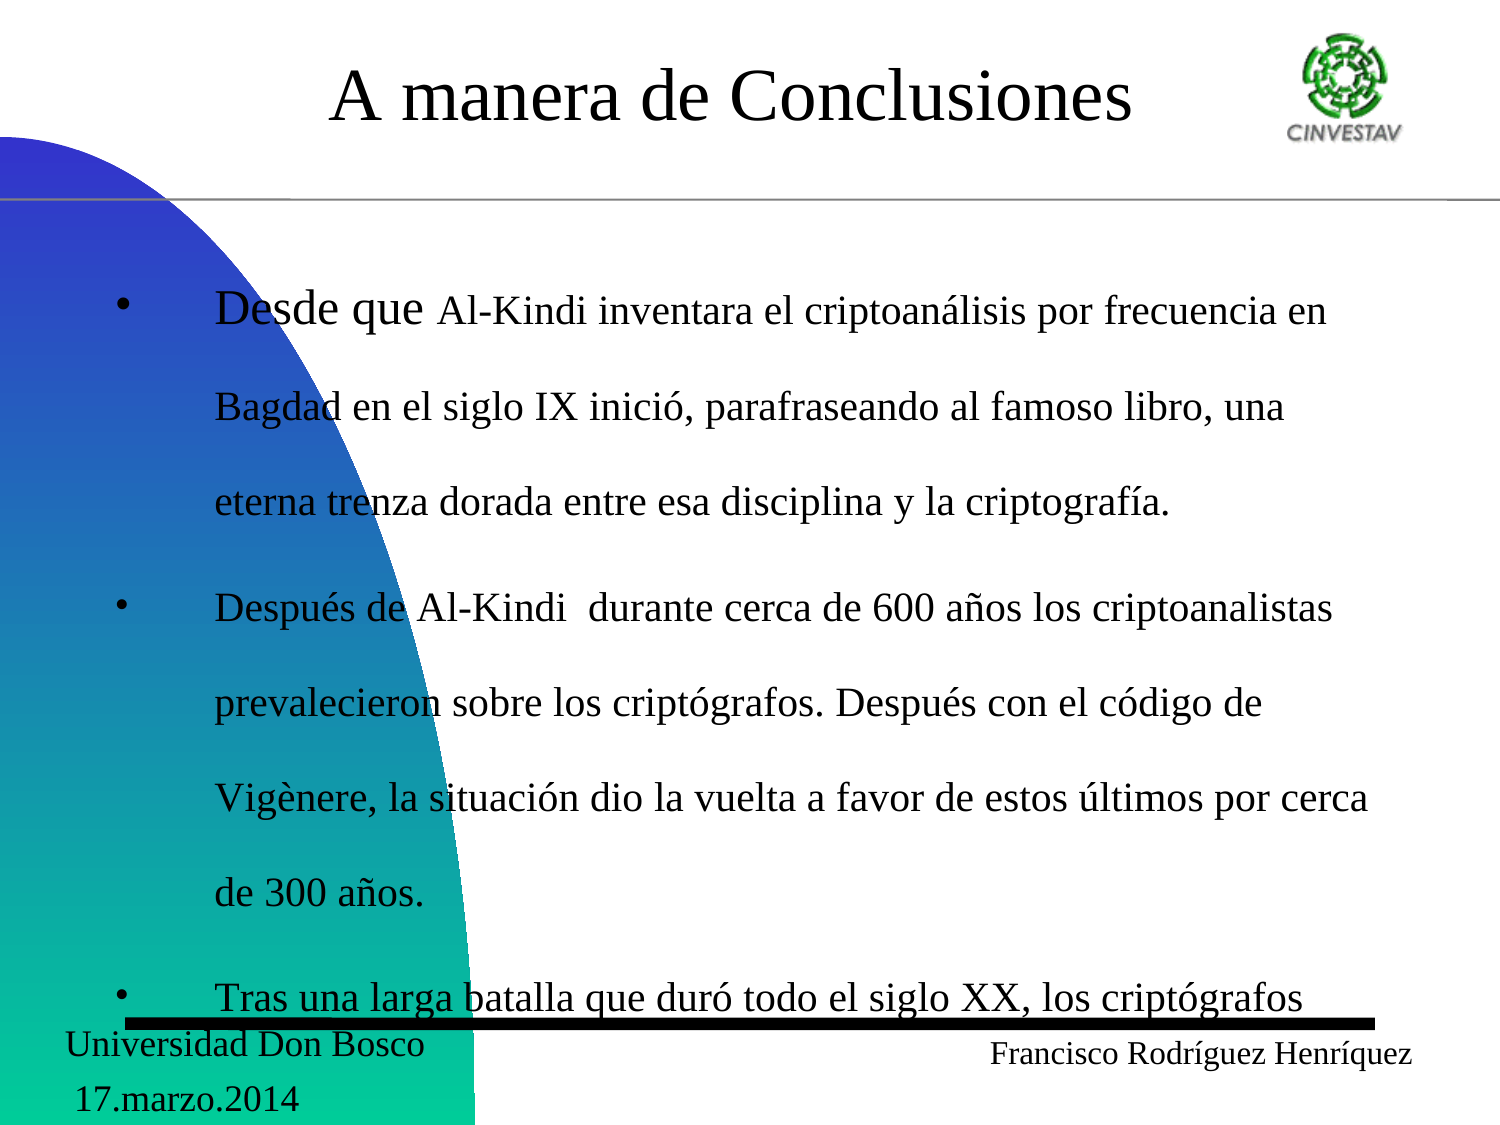

A manera de Conclusiones
Desde que Al-Kindi inventara el criptoanálisis por frecuencia en Bagdad en el siglo IX inició, parafraseando al famoso libro, una eterna trenza dorada entre esa disciplina y la criptografía.
Después de Al-Kindi durante cerca de 600 años los criptoanalistas prevalecieron sobre los criptógrafos. Después con el código de Vigènere, la situación dio la vuelta a favor de estos últimos por cerca de 300 años.
Tras una larga batalla que duró todo el siglo XX, los criptógrafos